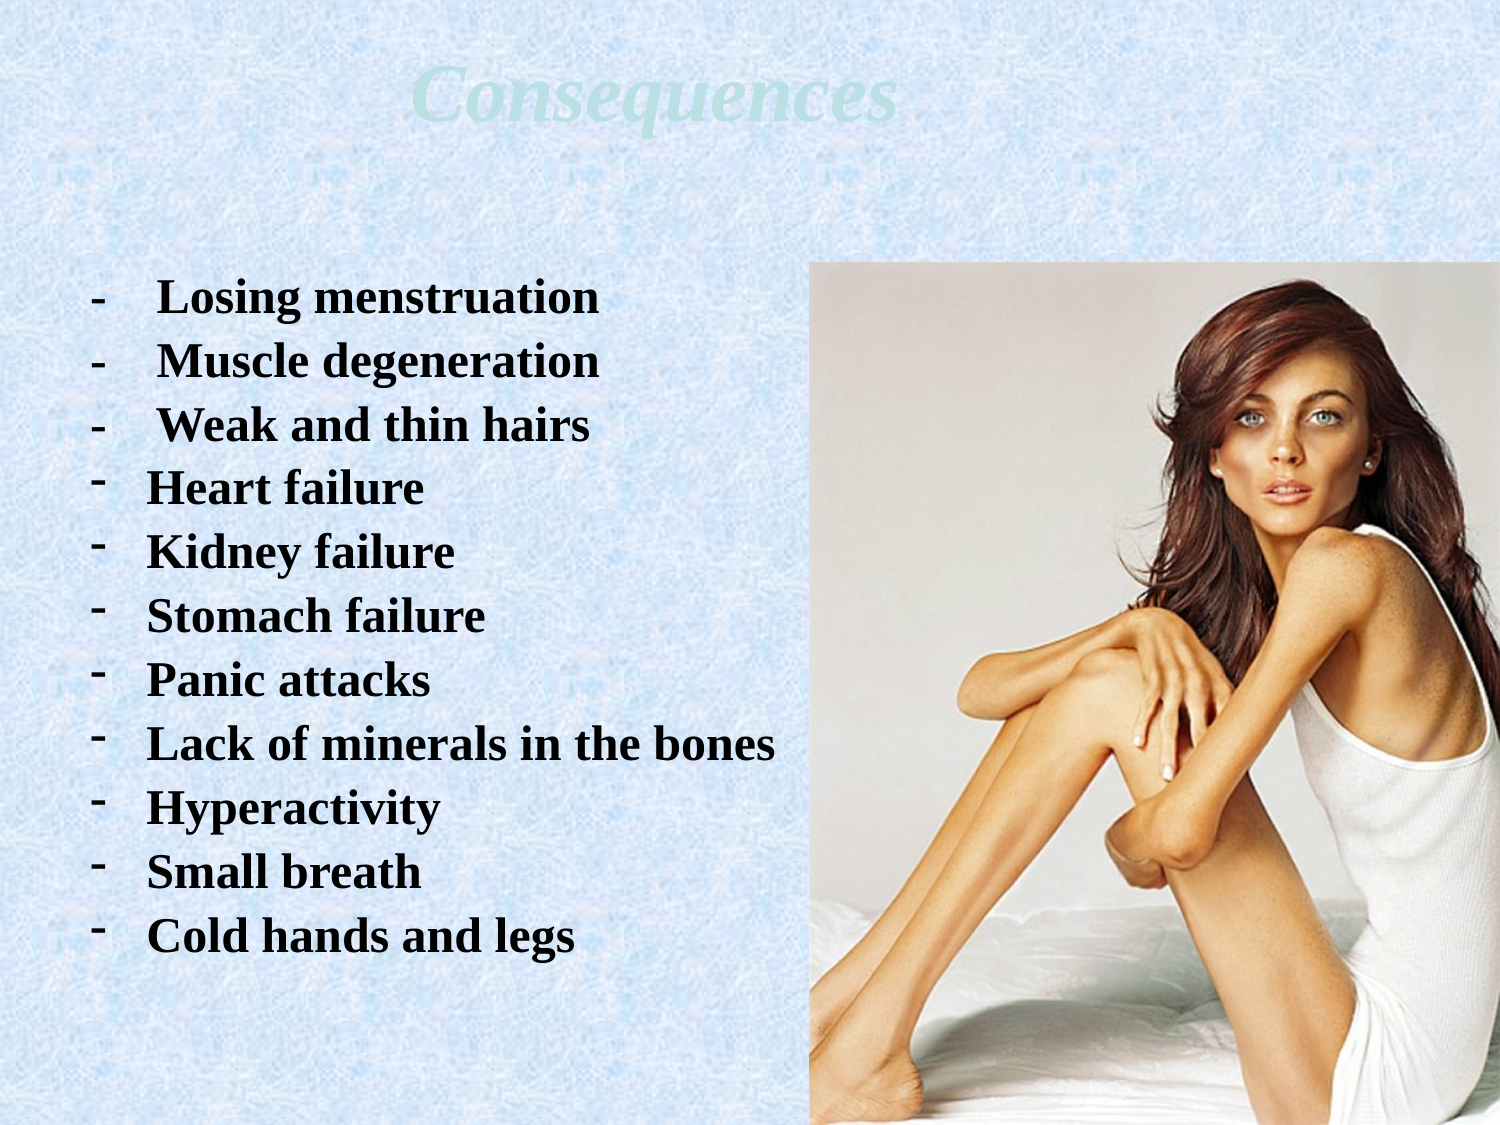

Consequences
# - Losing menstruation
- Muscle degeneration
- Weak and thin hairs
Heart failure
Kidney failure
Stomach failure
Panic attacks
Lack of minerals in the bones
Hyperactivity
Small breath
Cold hands and legs